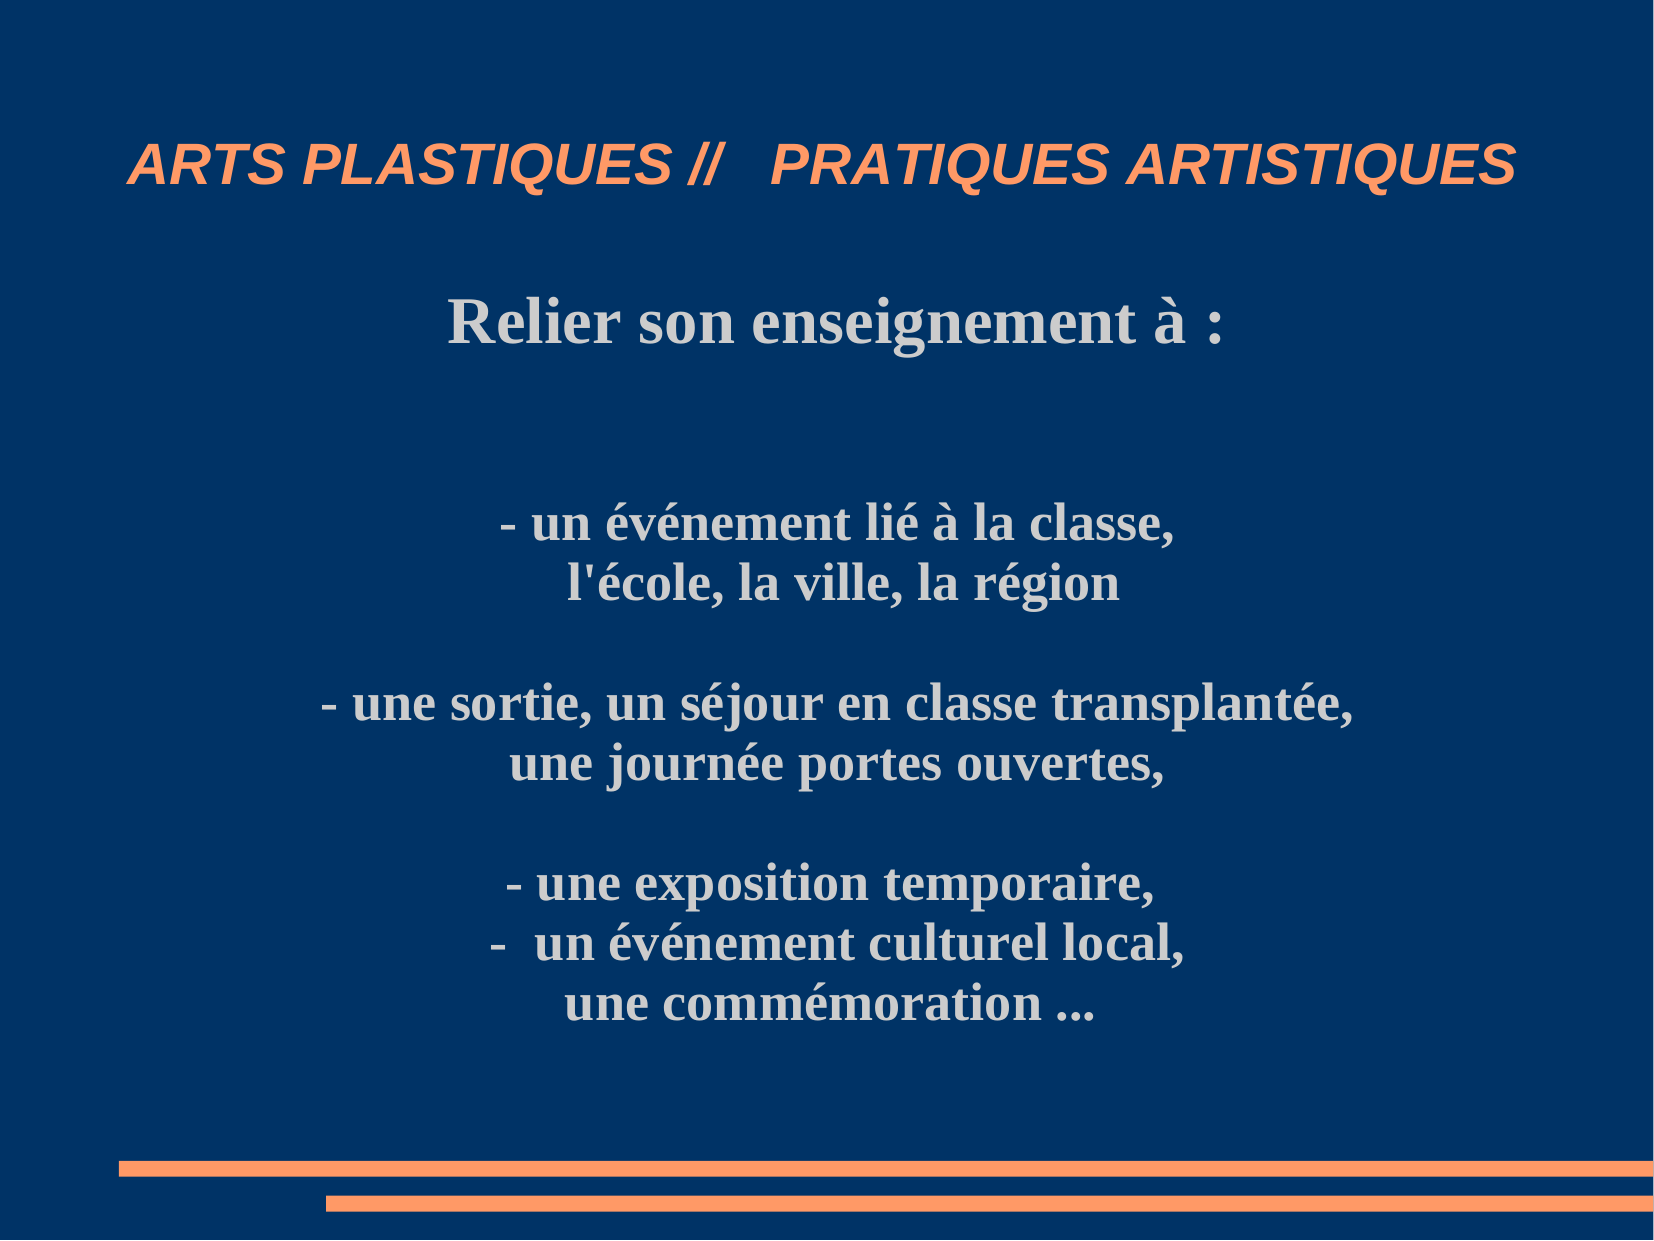

# ARTS PLASTIQUES // PRATIQUES ARTISTIQUES
Relier son enseignement à :
- un événement lié à la classe,
 l'école, la ville, la région
- une sortie, un séjour en classe transplantée,
 une journée portes ouvertes,
- une exposition temporaire,
 - un événement culturel local,
une commémoration ...